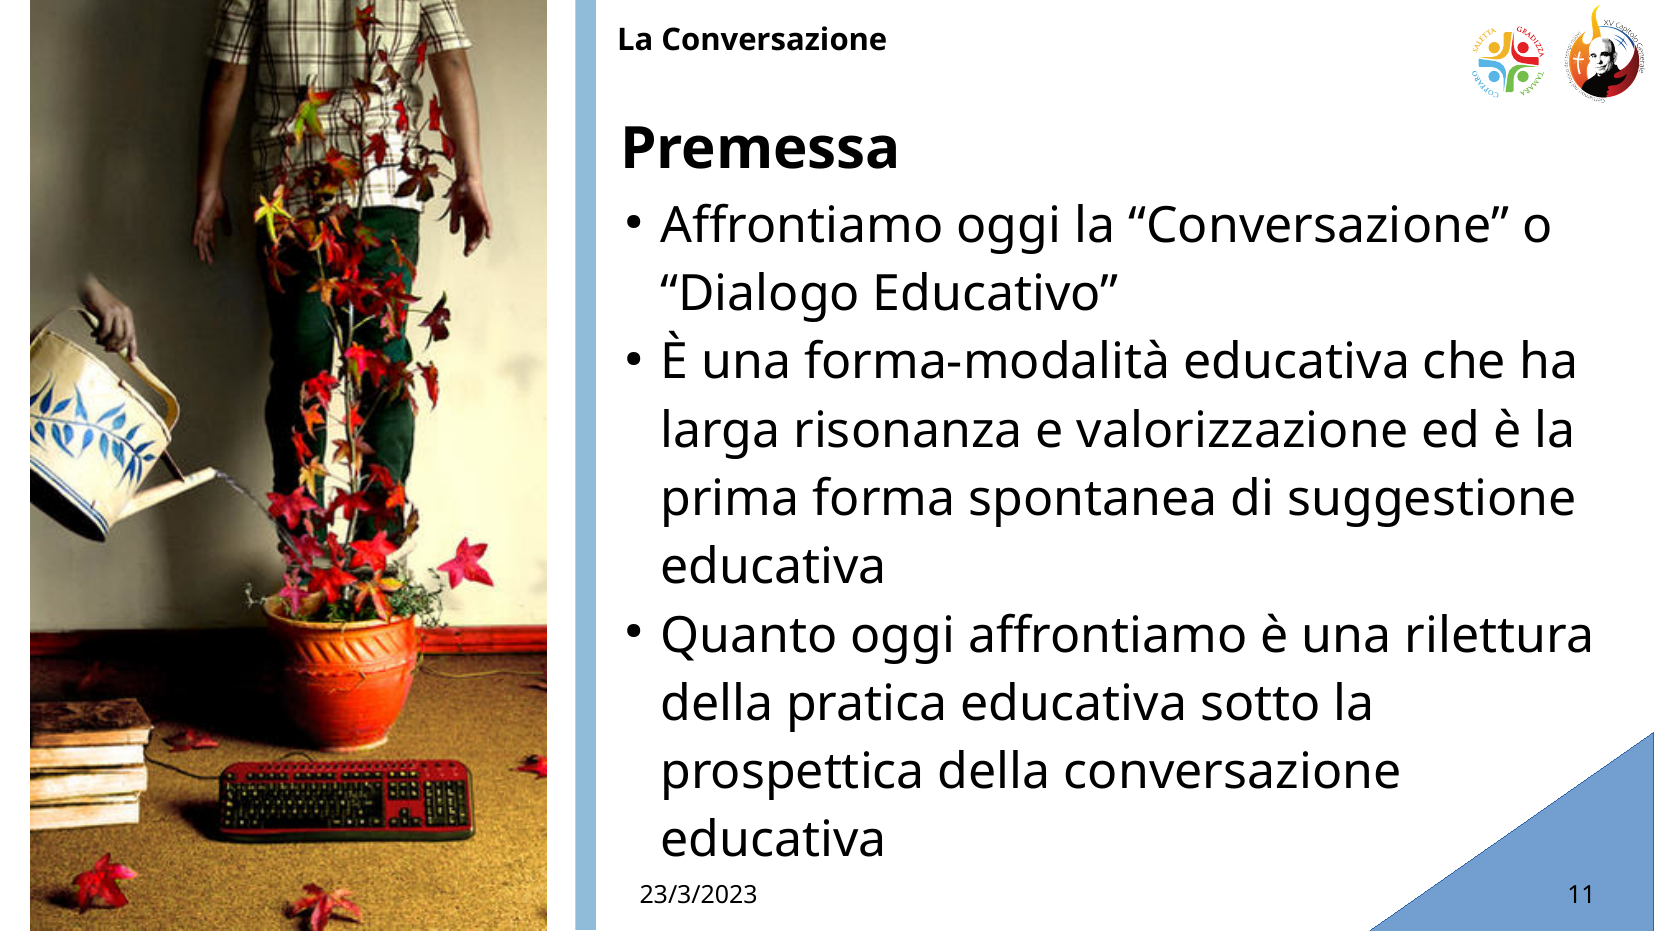

La Conversazione
Premessa
# Affrontiamo oggi la “Conversazione” o “Dialogo Educativo”
È una forma-modalità educativa che ha larga risonanza e valorizzazione ed è la prima forma spontanea di suggestione educativa
Quanto oggi affrontiamo è una rilettura della pratica educativa sotto la prospettica della conversazione educativa